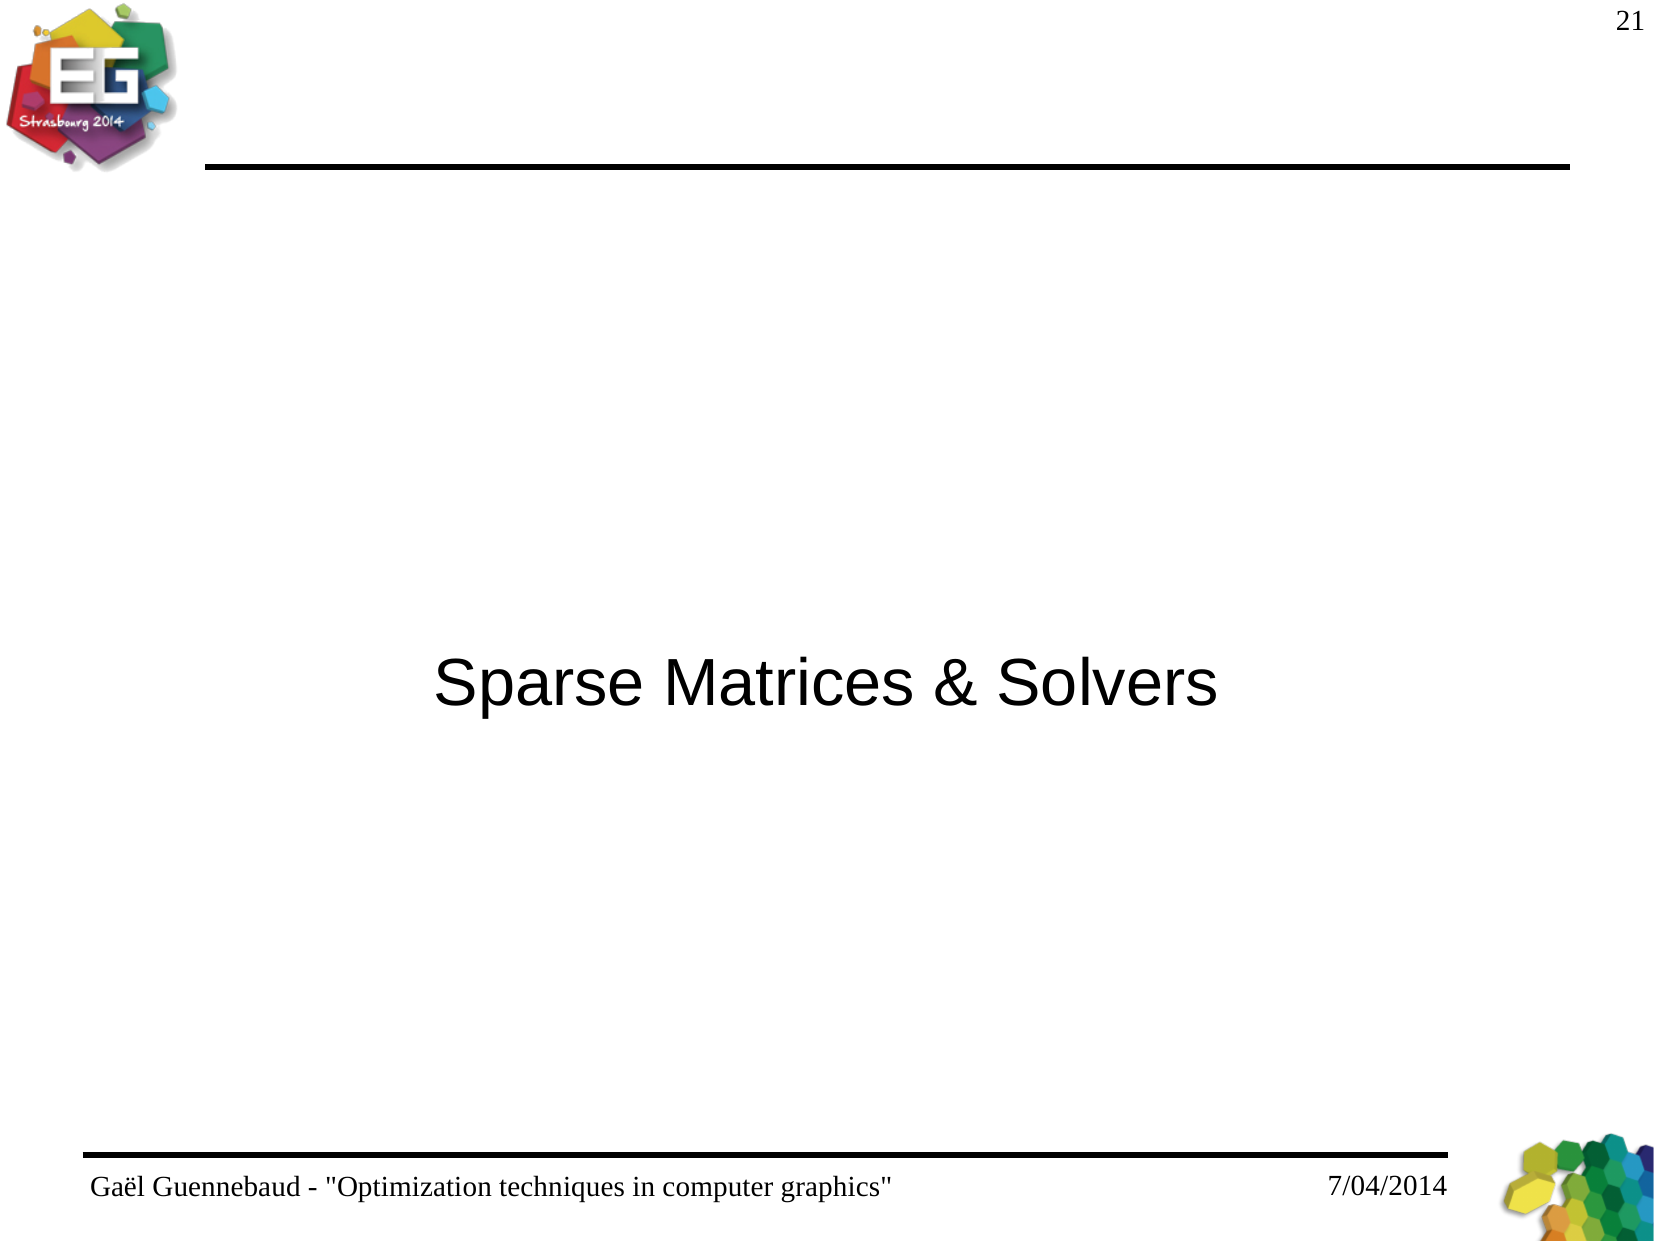

21
#
Sparse Matrices & Solvers
7/04/2014
Gaël Guennebaud - "Optimization techniques in computer graphics"